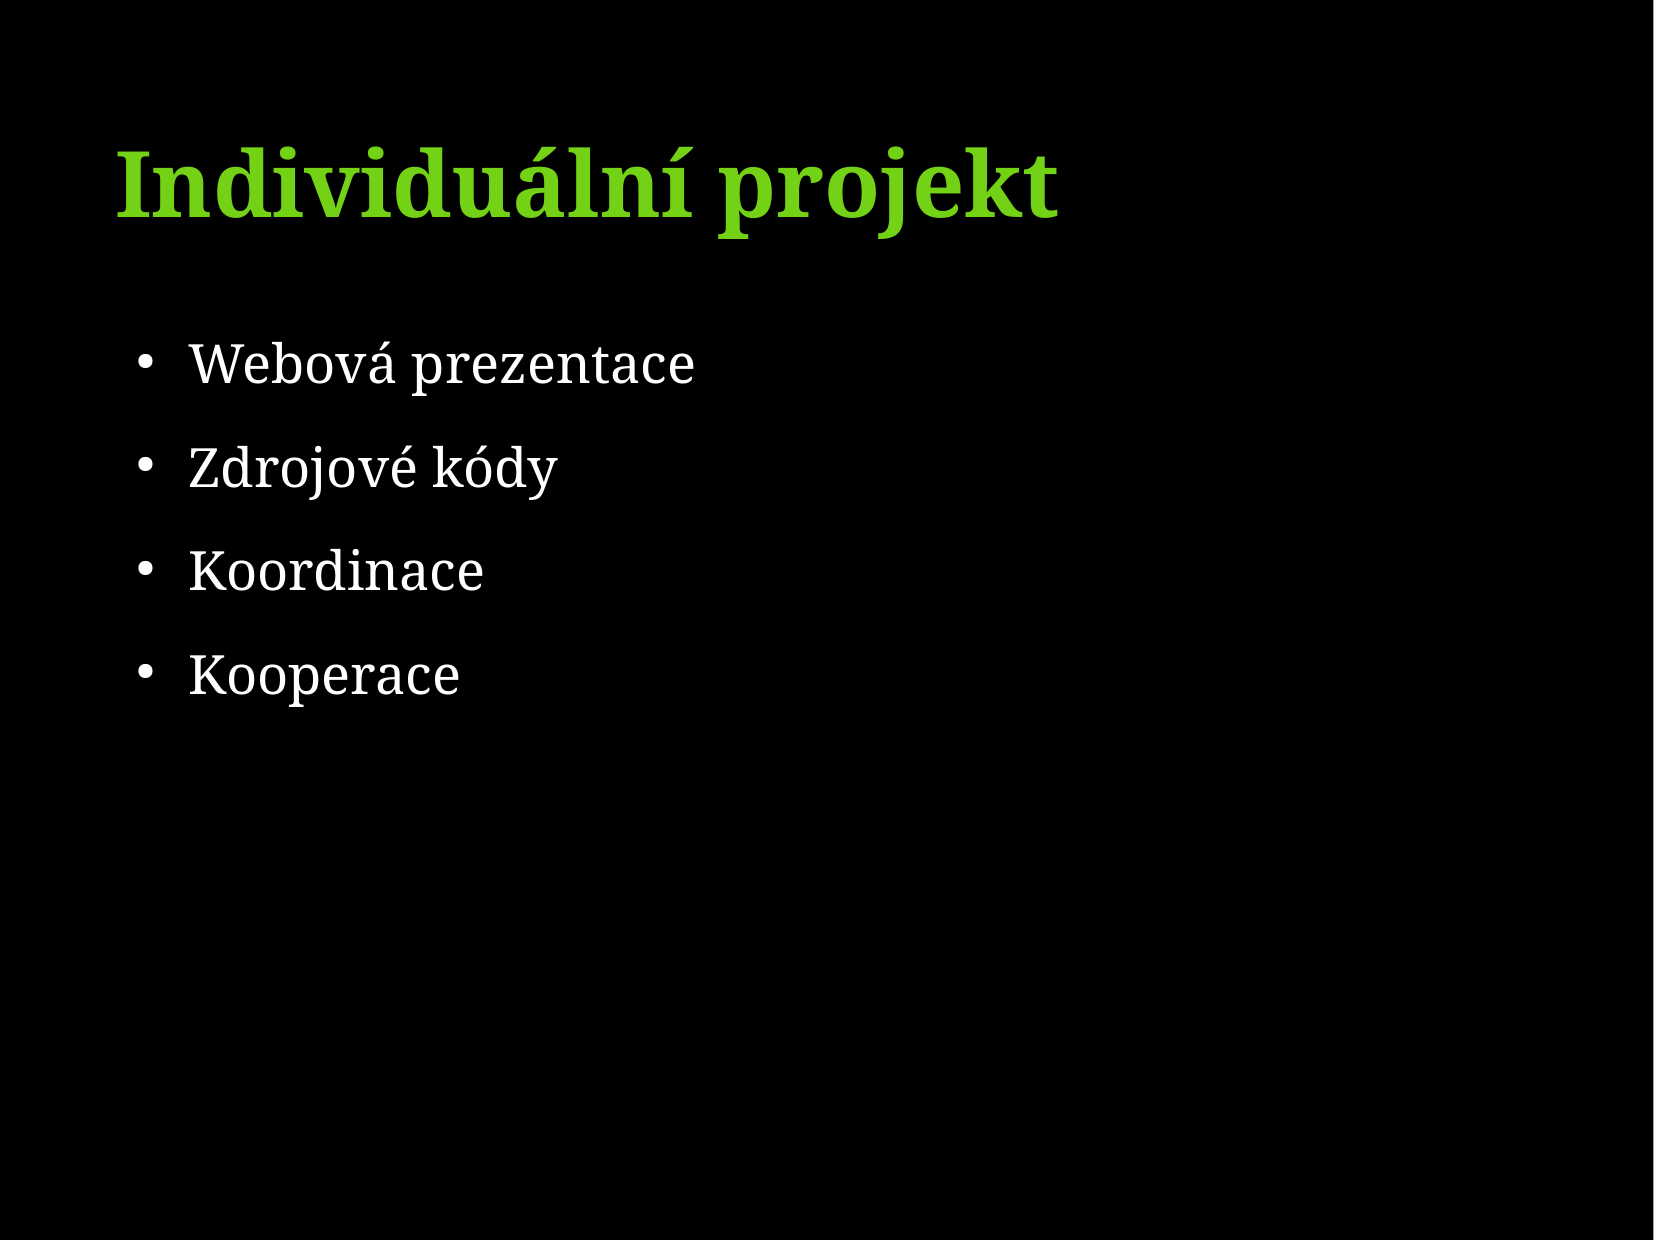

# Individuální projekt
Webová prezentace
Zdrojové kódy
Koordinace
Kooperace